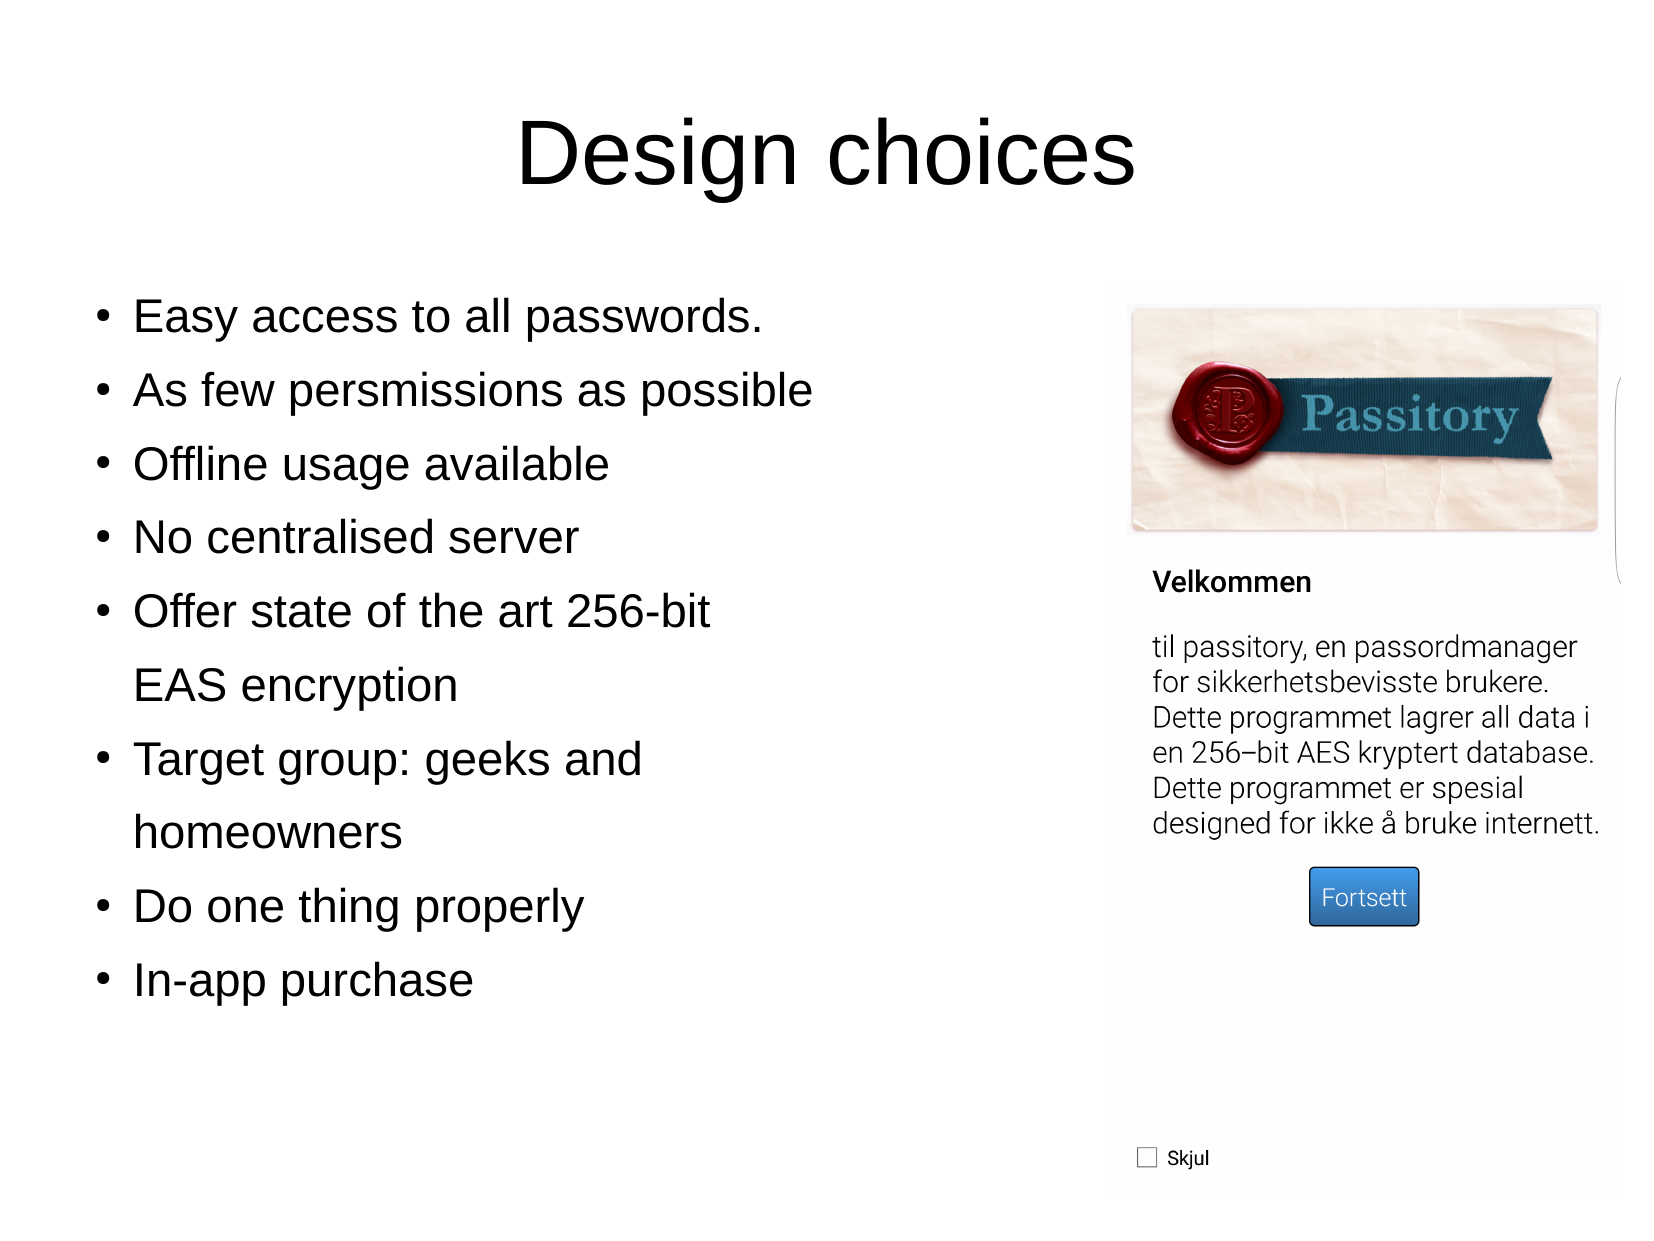

# Design choices
Easy access to all passwords.
As few persmissions as possible
Offline usage available
No centralised server
Offer state of the art 256-bit
EAS encryption
Target group: geeks and
homeowners
Do one thing properly
In-app purchase